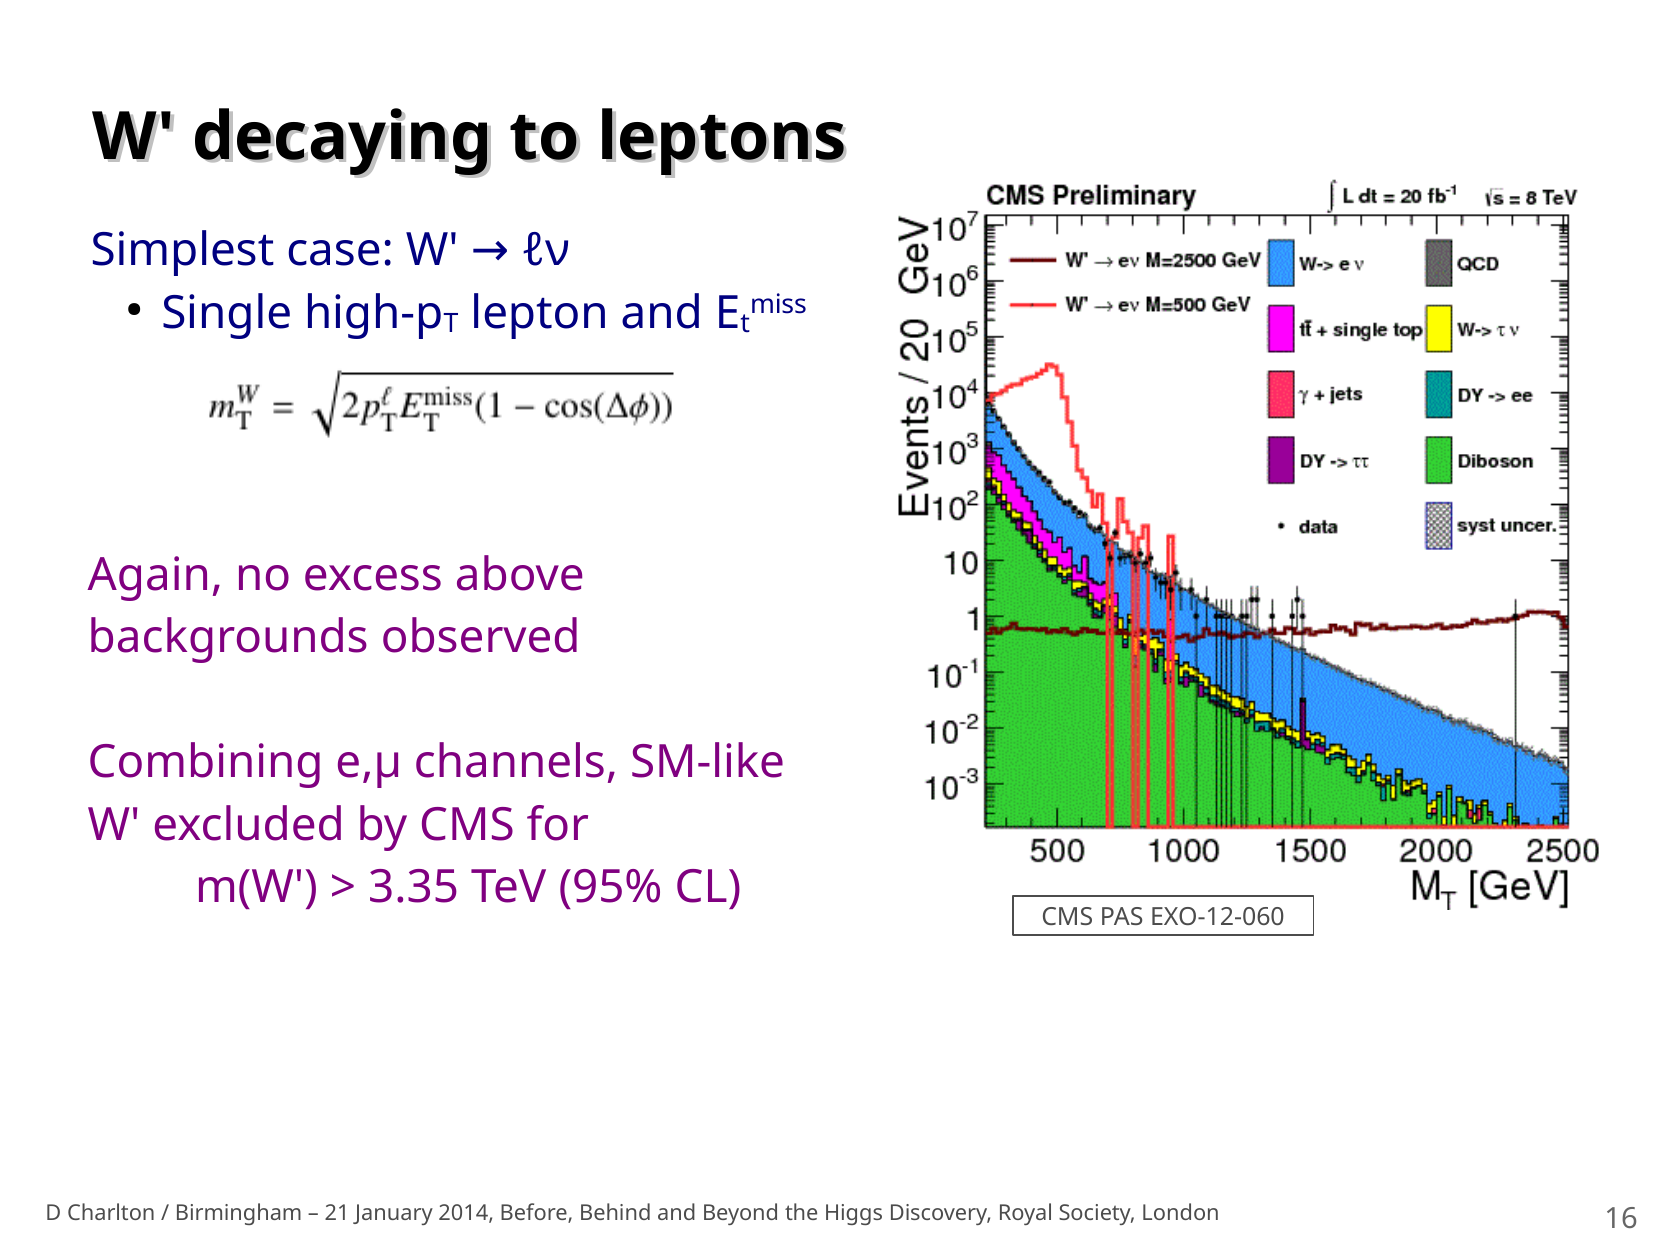

W' decaying to leptons
Simplest case: W' → ℓν
Single high-pT lepton and Etmiss
Again, no excess above backgrounds observed
Combining e,μ channels, SM-like W' excluded by CMS for
m(W') > 3.35 TeV (95% CL)
CMS PAS EXO-12-060